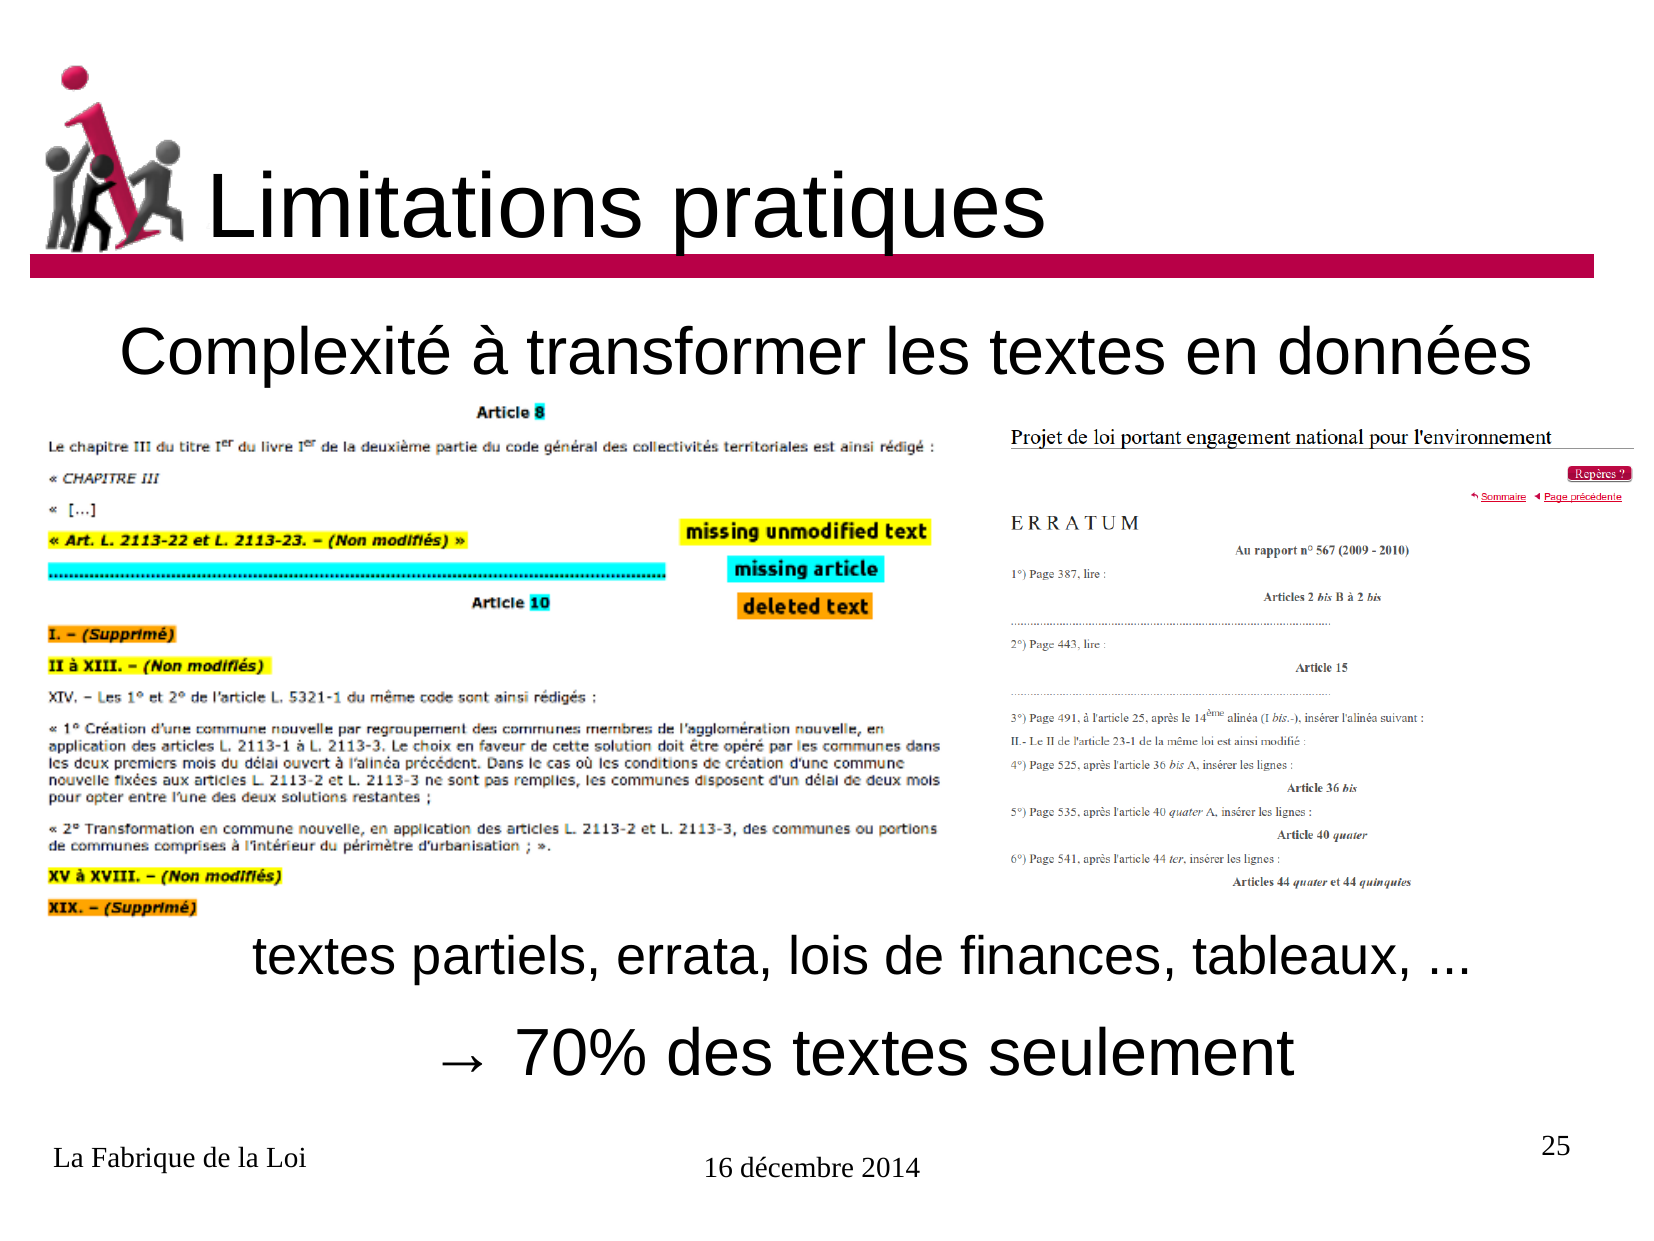

# Limitations pratiques
 Complexité à transformer les textes en données
textes partiels, errata, lois de finances, tableaux, ...
→ 70% des textes seulement
25